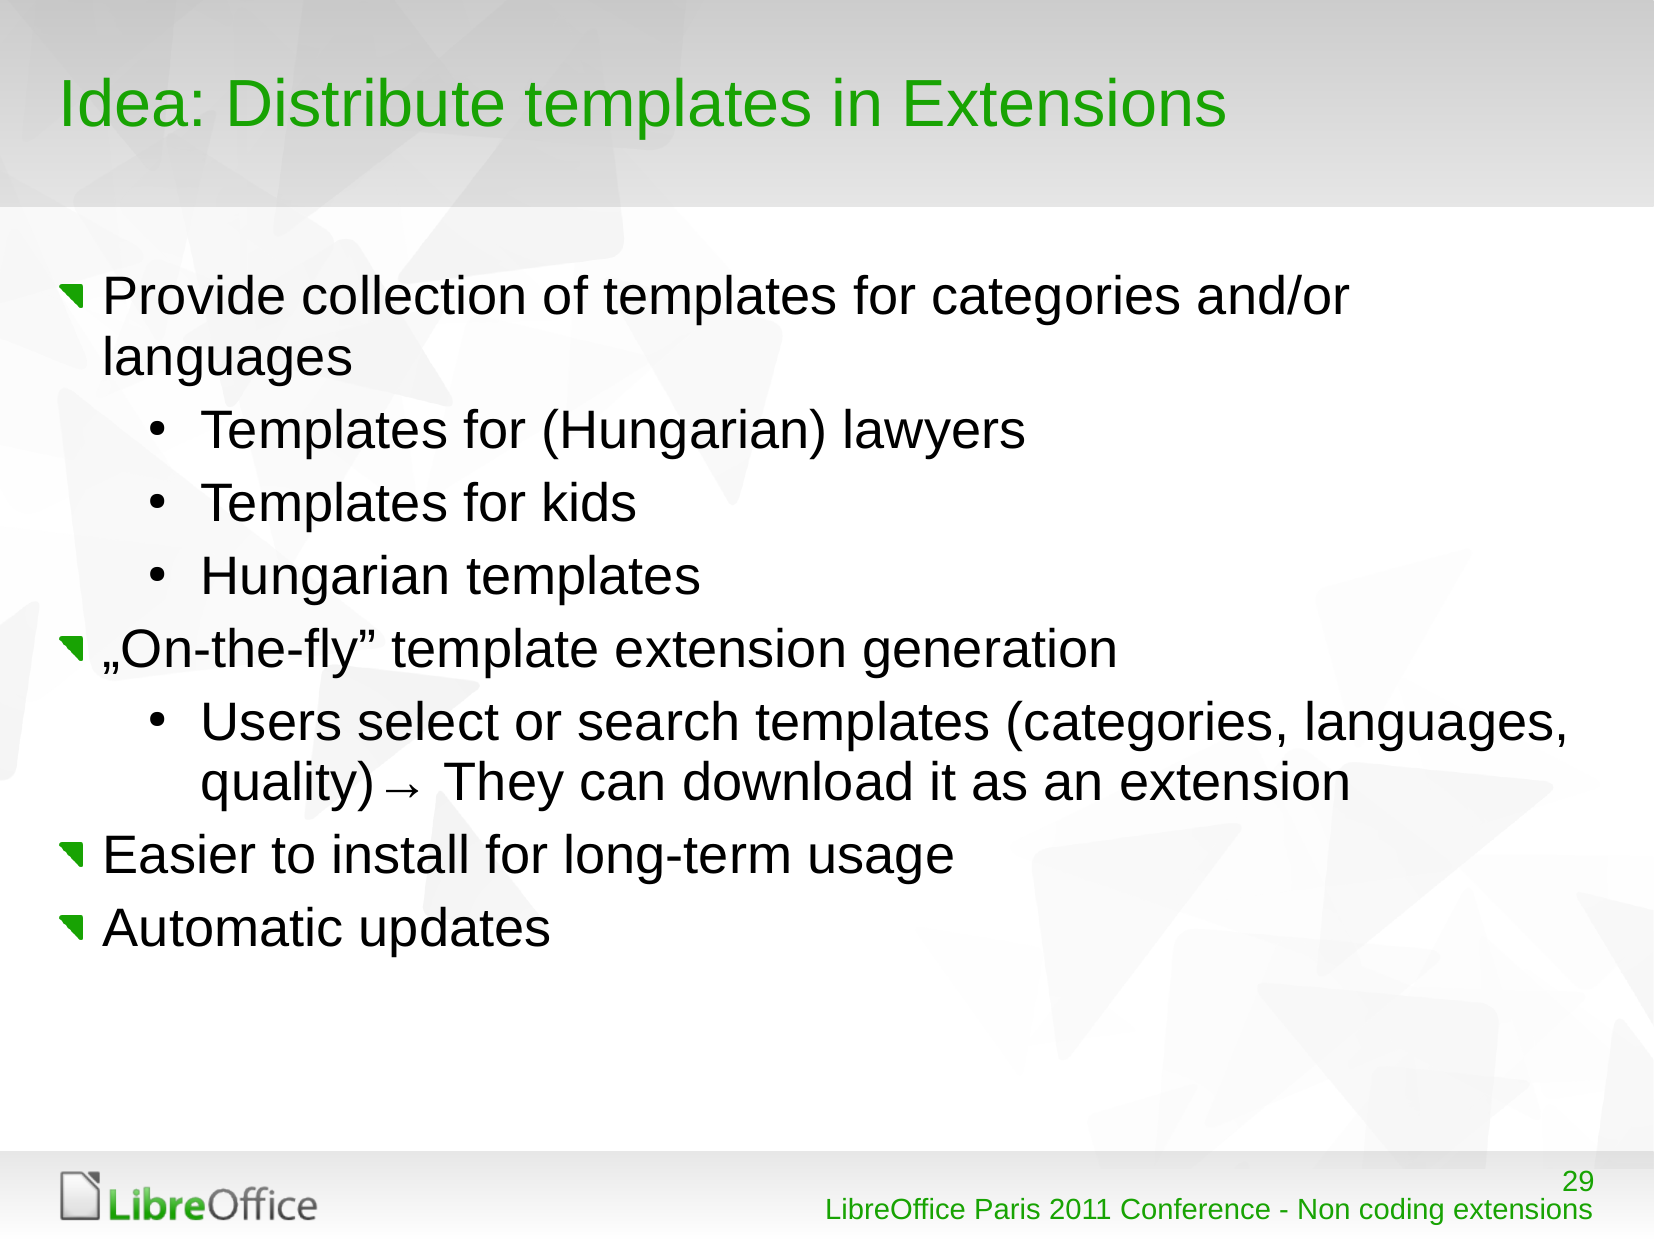

# Idea: Distribute templates in Extensions
Provide collection of templates for categories and/or languages
Templates for (Hungarian) lawyers
Templates for kids
Hungarian templates
„On-the-fly” template extension generation
Users select or search templates (categories, languages, quality)→ They can download it as an extension
Easier to install for long-term usage
Automatic updates
29
LibreOffice Paris 2011 Conference - Non coding extensions